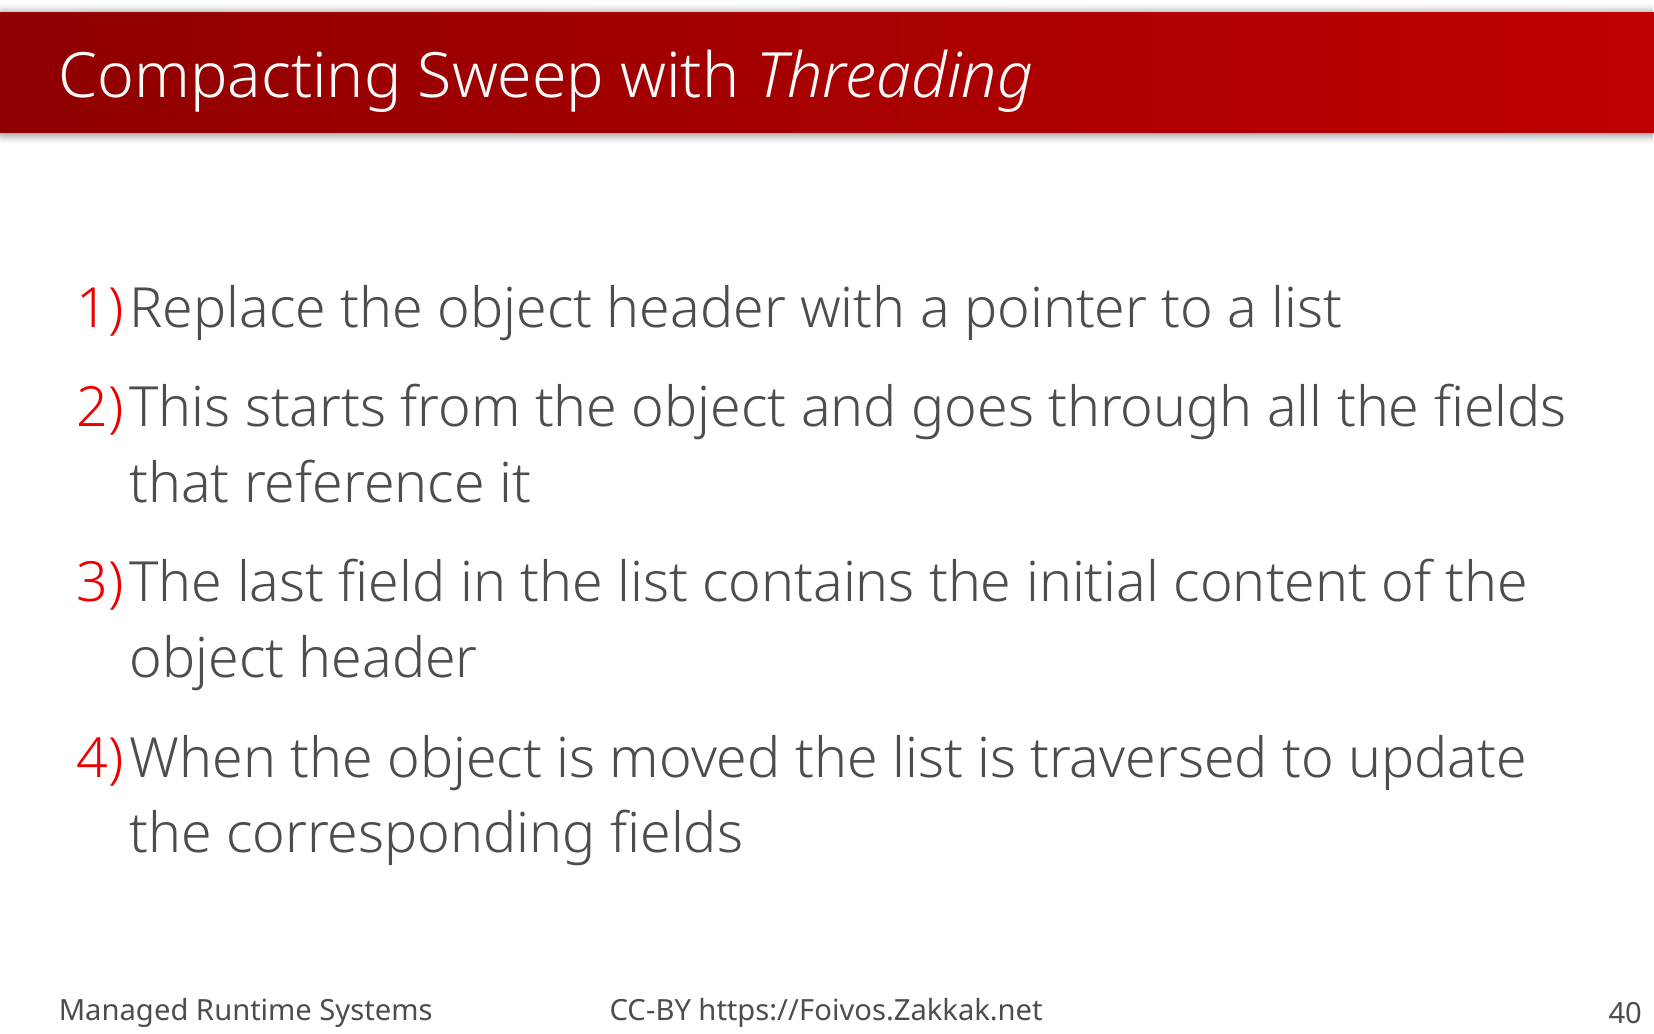

# Compacting Sweep with Threading
Replace the object header with a pointer to a list
This starts from the object and goes through all the fields that reference it
The last field in the list contains the initial content of the object header
When the object is moved the list is traversed to update the corresponding fields
Managed Runtime Systems
CC-BY https://Foivos.Zakkak.net
40